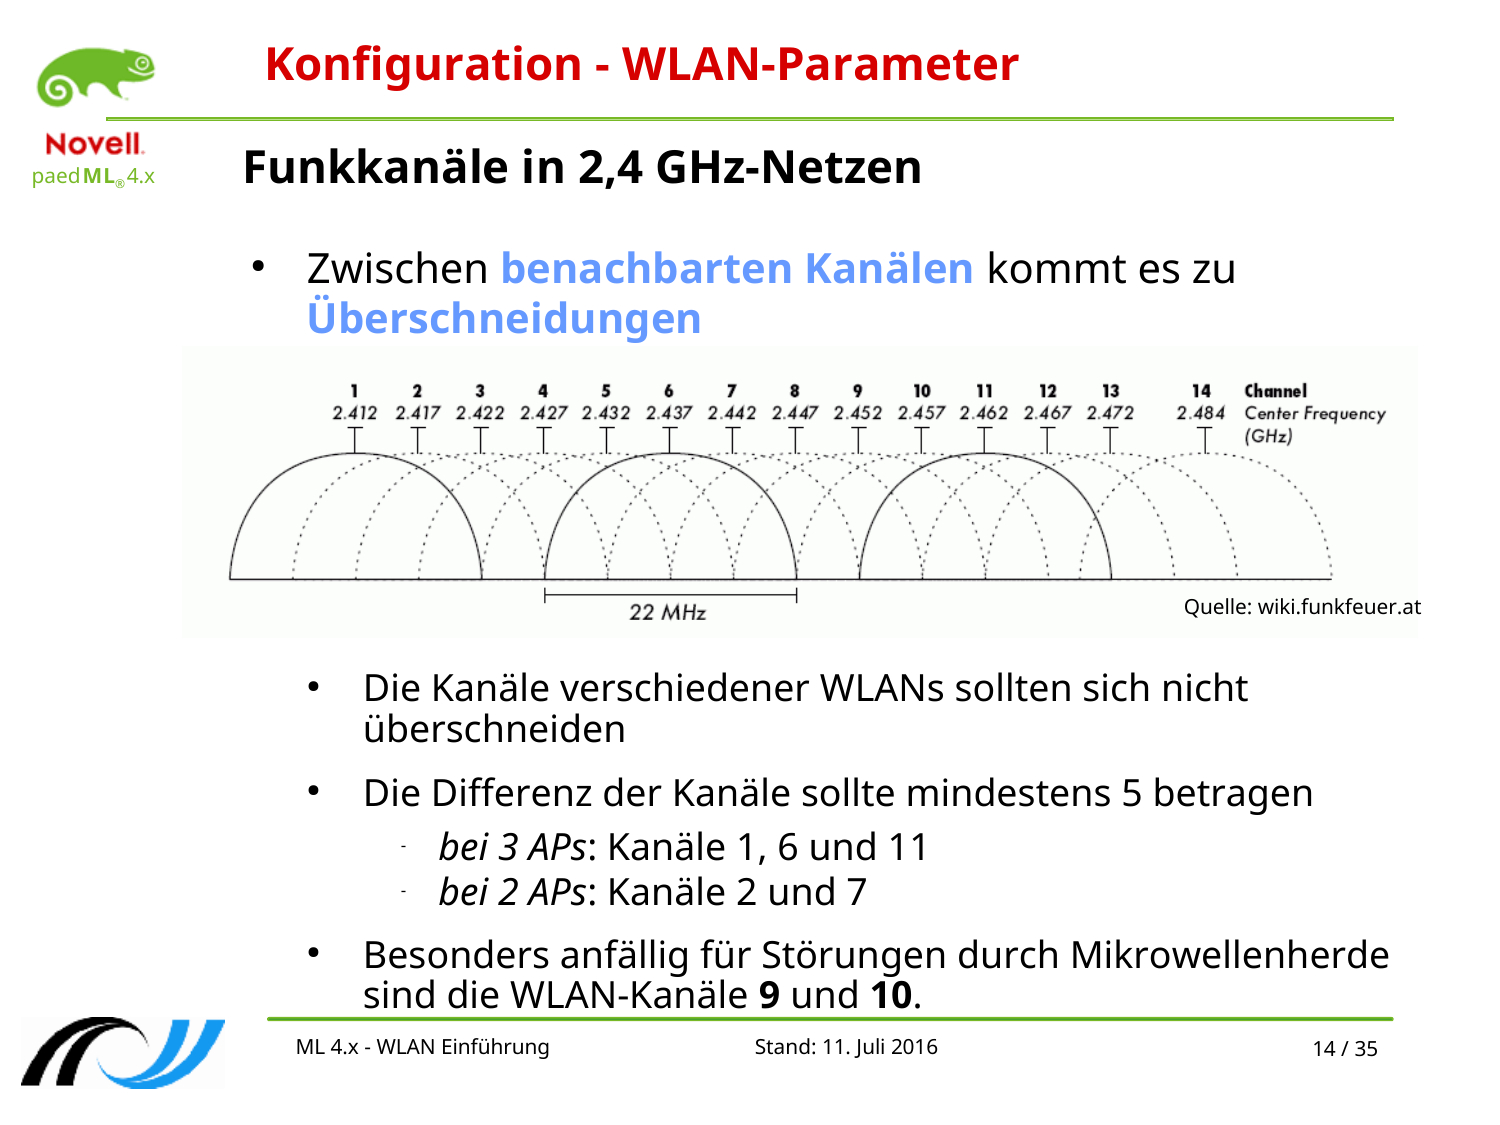

# Konfiguration - WLAN-Parameter
Funkkanäle in 2,4 GHz-Netzen
Zwischen benachbarten Kanälen kommt es zu Überschneidungen
Die Kanäle verschiedener WLANs sollten sich nicht überschneiden
Die Differenz der Kanäle sollte mindestens 5 betragen
bei 3 APs: Kanäle 1, 6 und 11
bei 2 APs: Kanäle 2 und 7
Besonders anfällig für Störungen durch Mikrowellenherde sind die WLAN-Kanäle 9 und 10.
Quelle: wiki.funkfeuer.at
ML 4.x - WLAN Einführung
11. Juli 2016
14